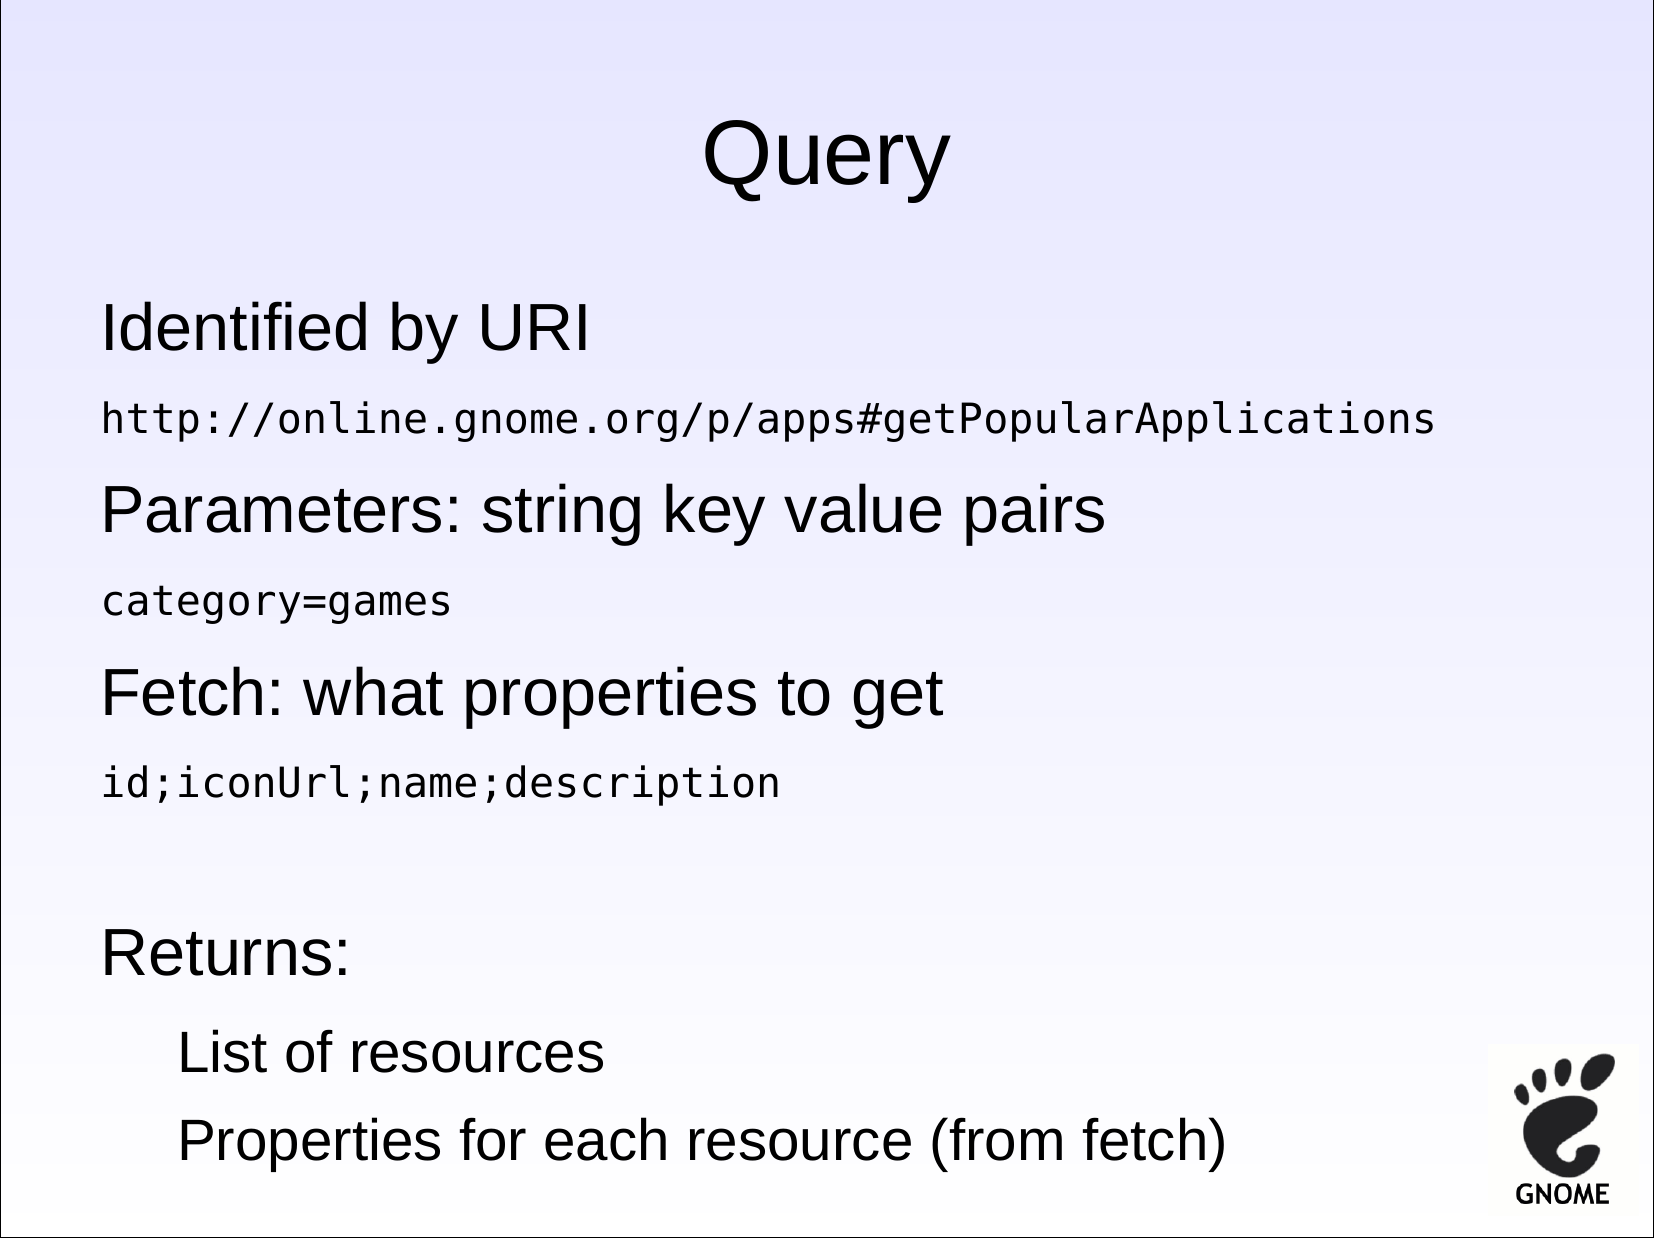

# Query
Identified by URI
http://online.gnome.org/p/apps#getPopularApplications
Parameters: string key value pairs
category=games
Fetch: what properties to get
id;iconUrl;name;description
Returns:
List of resources
Properties for each resource (from fetch)